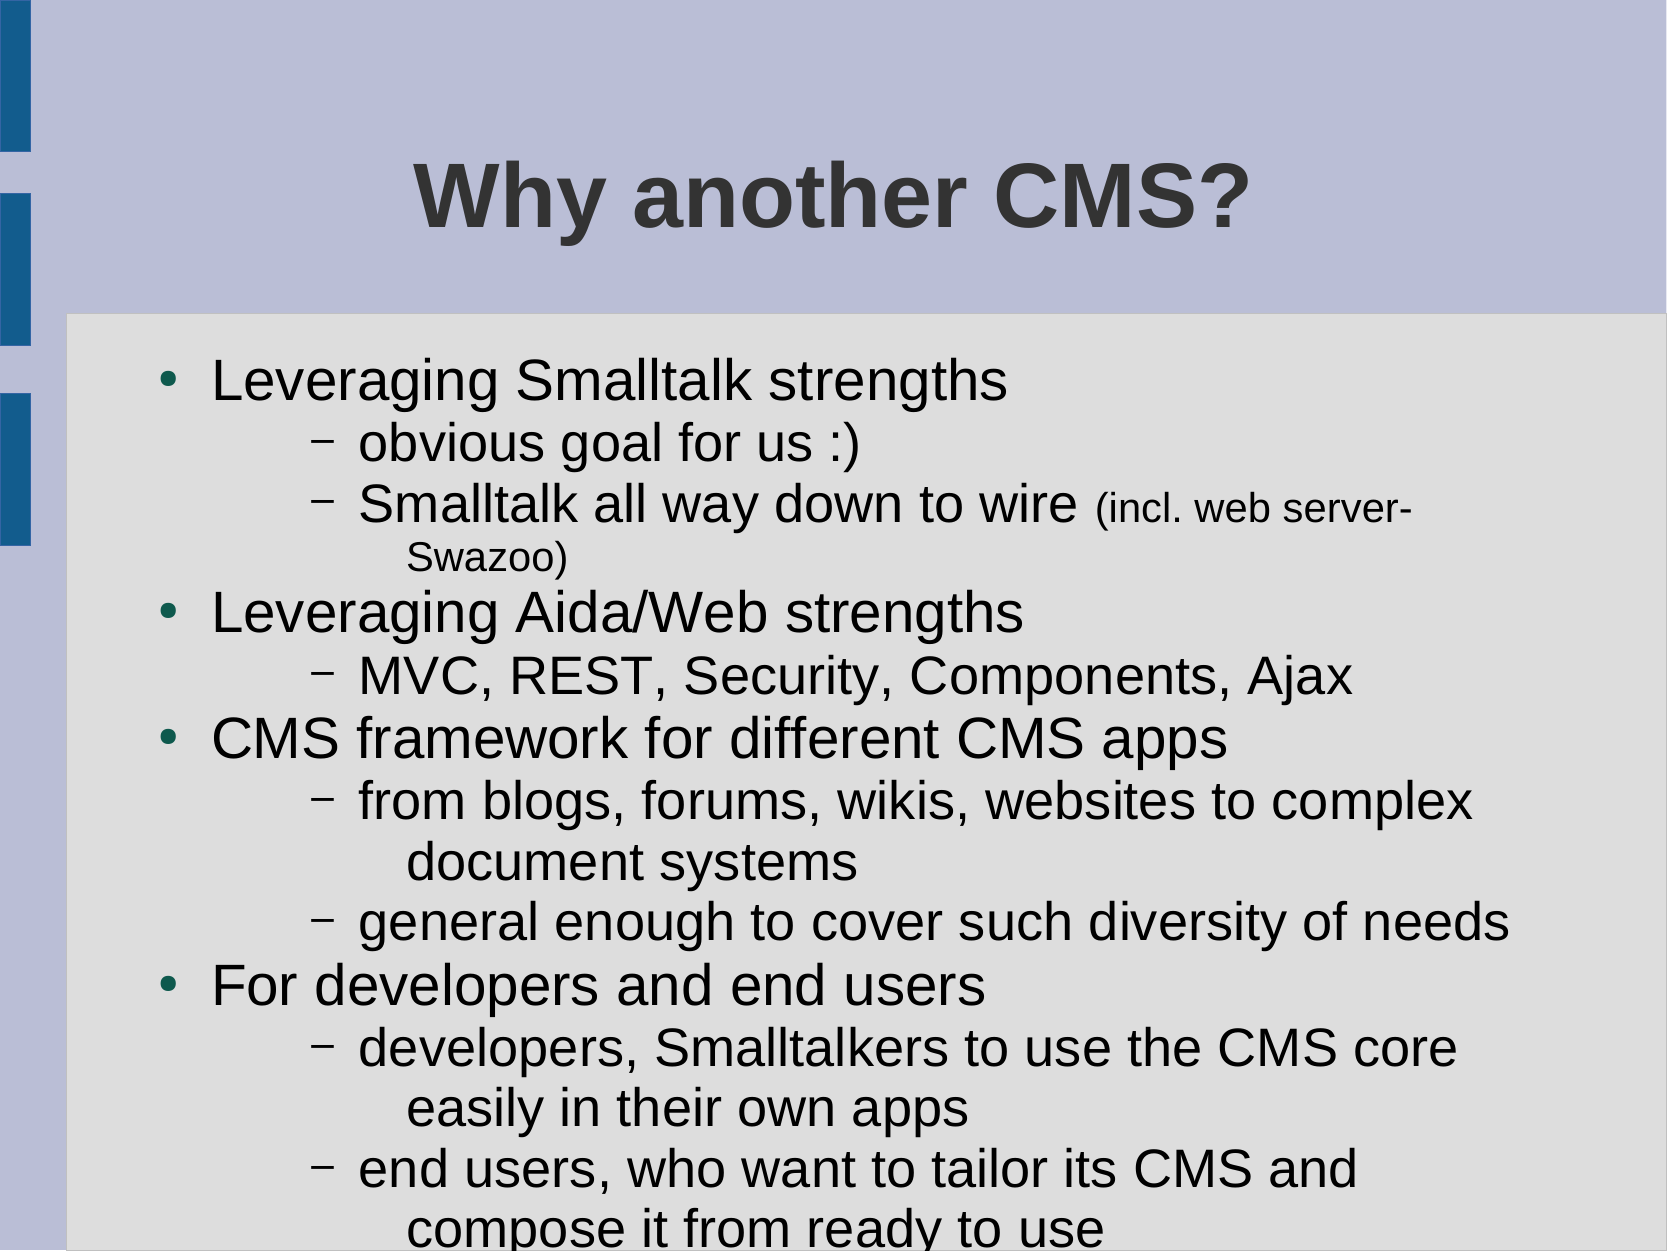

# Why another CMS?
Leveraging Smalltalk strengths
obvious goal for us :)
Smalltalk all way down to wire (incl. web server-Swazoo)
Leveraging Aida/Web strengths
MVC, REST, Security, Components, Ajax
CMS framework for different CMS apps
from blogs, forums, wikis, websites to complex document systems
general enough to cover such diversity of needs
For developers and end users
developers, Smalltalkers to use the CMS core easily in their own apps
end users, who want to tailor its CMS and  compose it from ready to use plugins/components (scriblets)